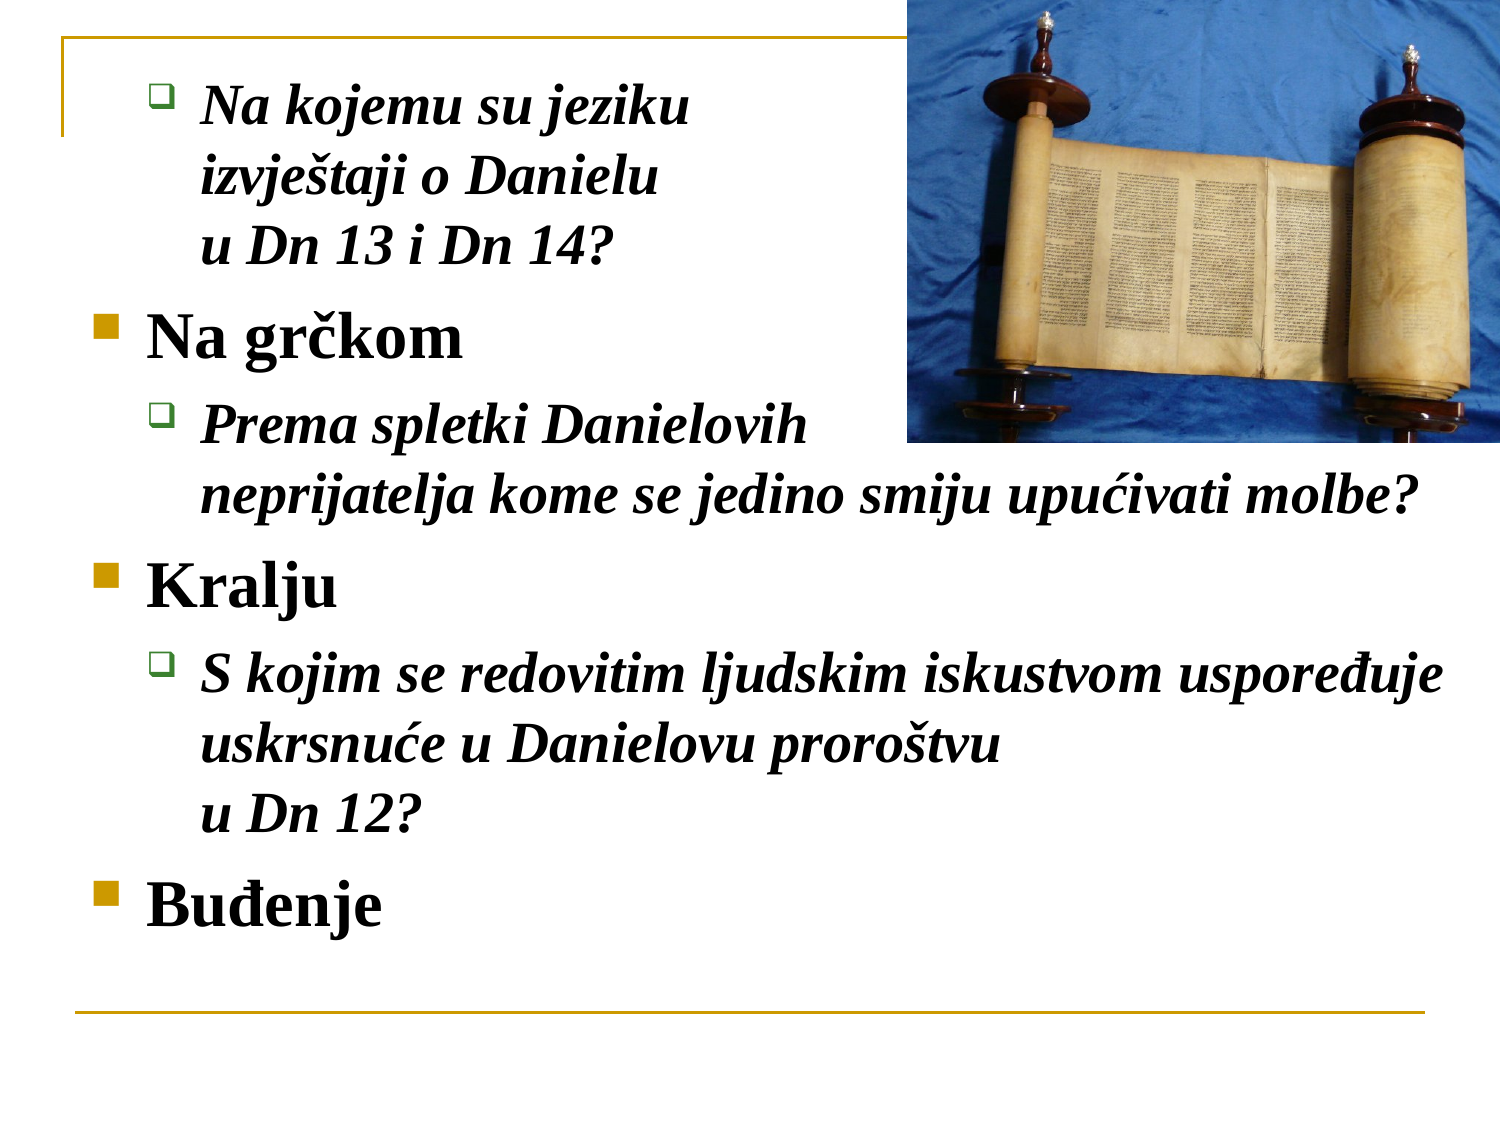

# Na kojemu su jeziku izvještaji o Danielu u Dn 13 i Dn 14?
Na grčkom
Prema spletki Danielovih
neprijatelja kome se jedino smiju upućivati molbe?
Kralju
S kojim se redovitim ljudskim iskustvom uspoređuje uskrsnuće u Danielovu proroštvu
u Dn 12?
Buđenje